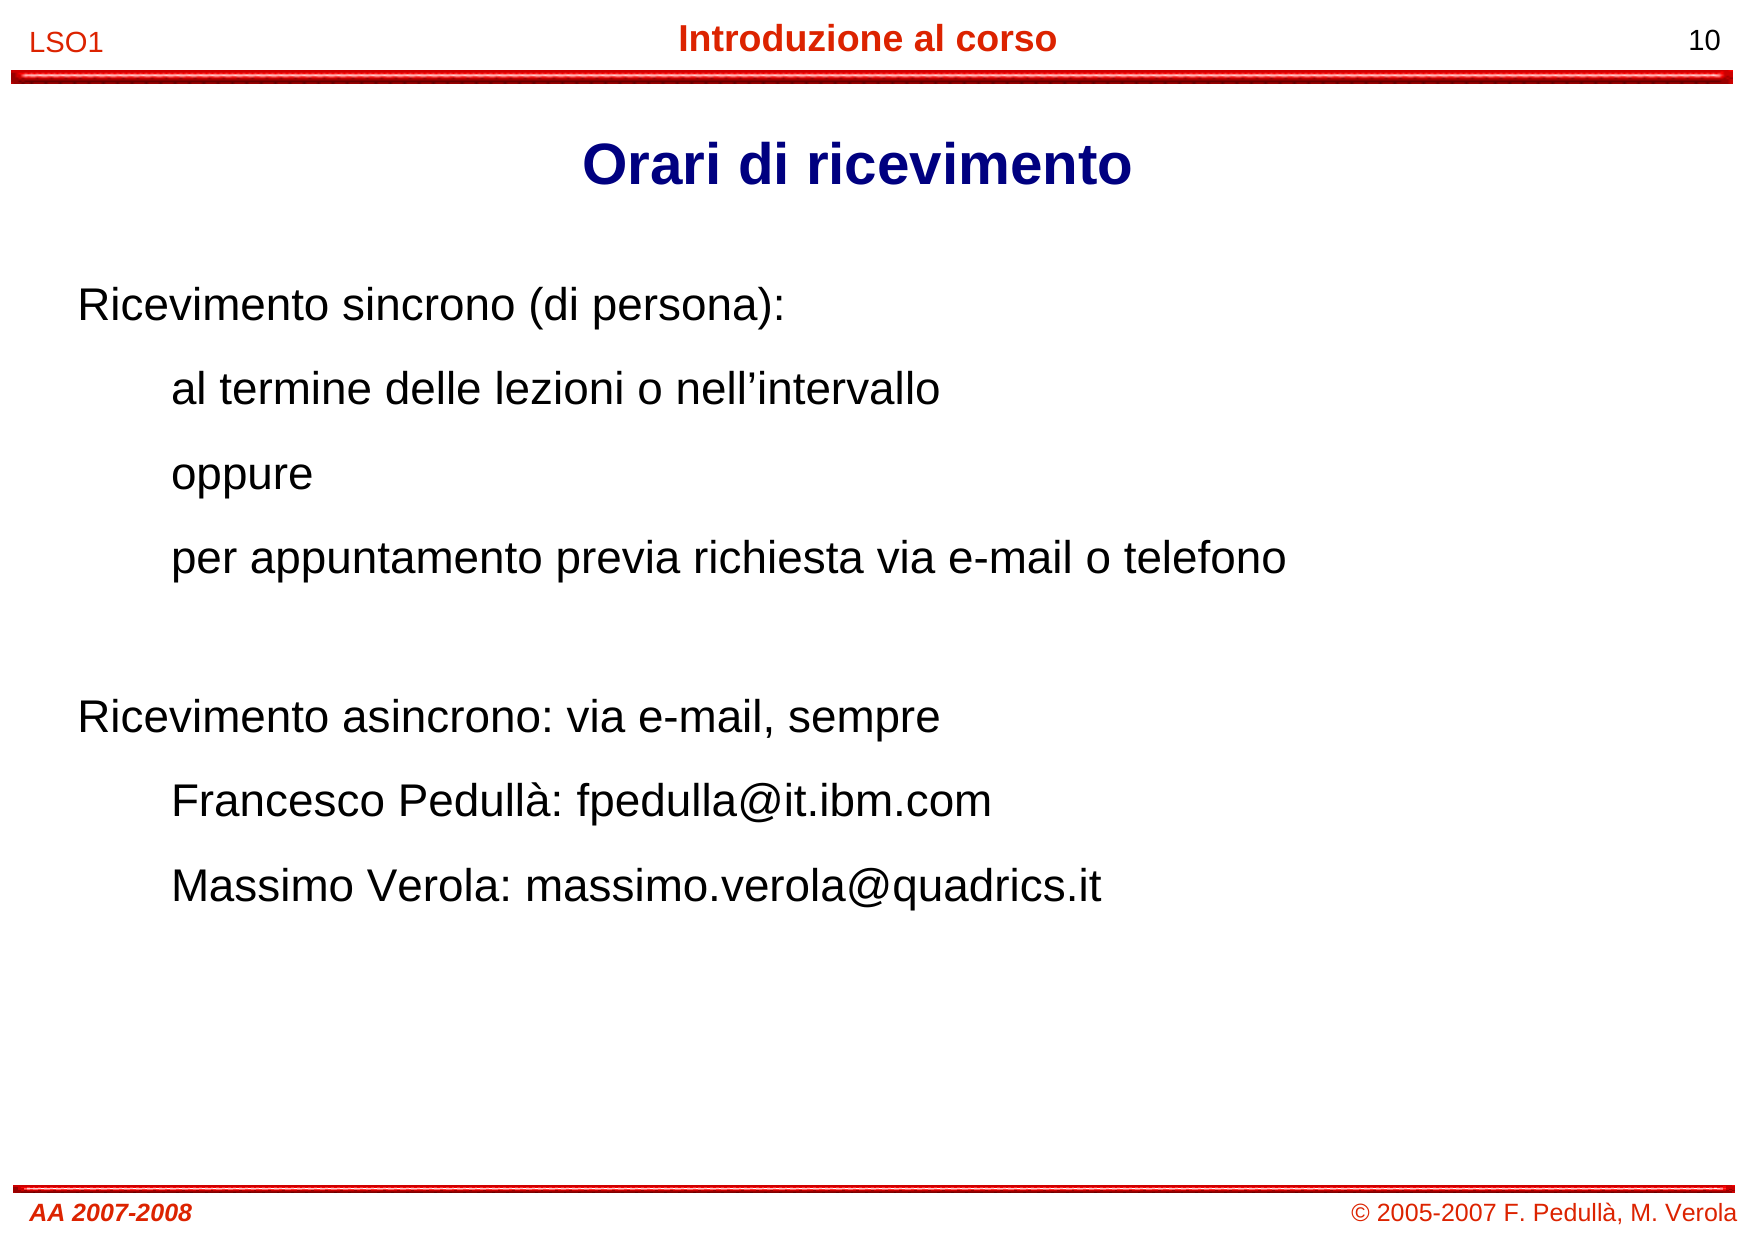

Orari di ricevimento
# Ricevimento sincrono (di persona):
al termine delle lezioni o nell’intervallo
oppure
per appuntamento previa richiesta via e-mail o telefono
Ricevimento asincrono: via e-mail, sempre
Francesco Pedullà: fpedulla@it.ibm.com
Massimo Verola: massimo.verola@quadrics.it